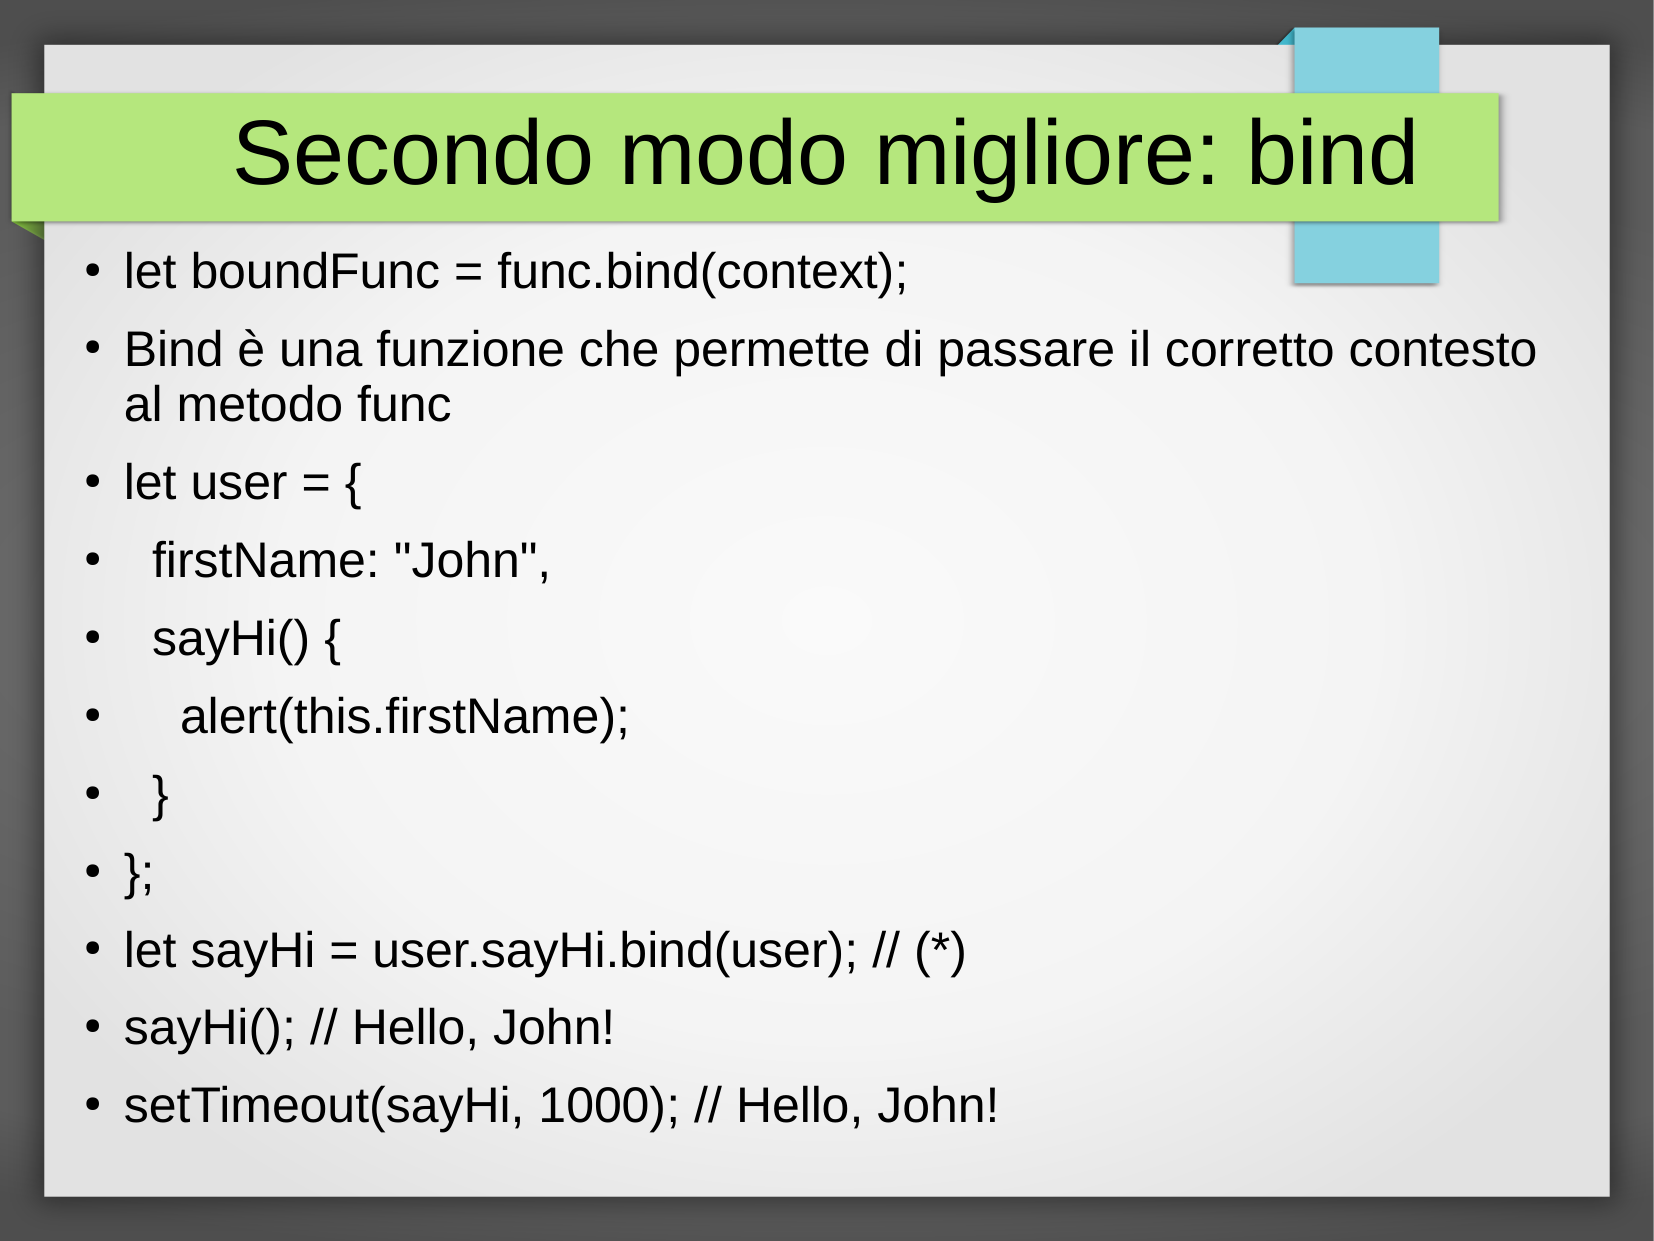

# Secondo modo migliore: bind
let boundFunc = func.bind(context);
Bind è una funzione che permette di passare il corretto contesto al metodo func
let user = {
 firstName: "John",
 sayHi() {
 alert(this.firstName);
 }
};
let sayHi = user.sayHi.bind(user); // (*)
sayHi(); // Hello, John!
setTimeout(sayHi, 1000); // Hello, John!